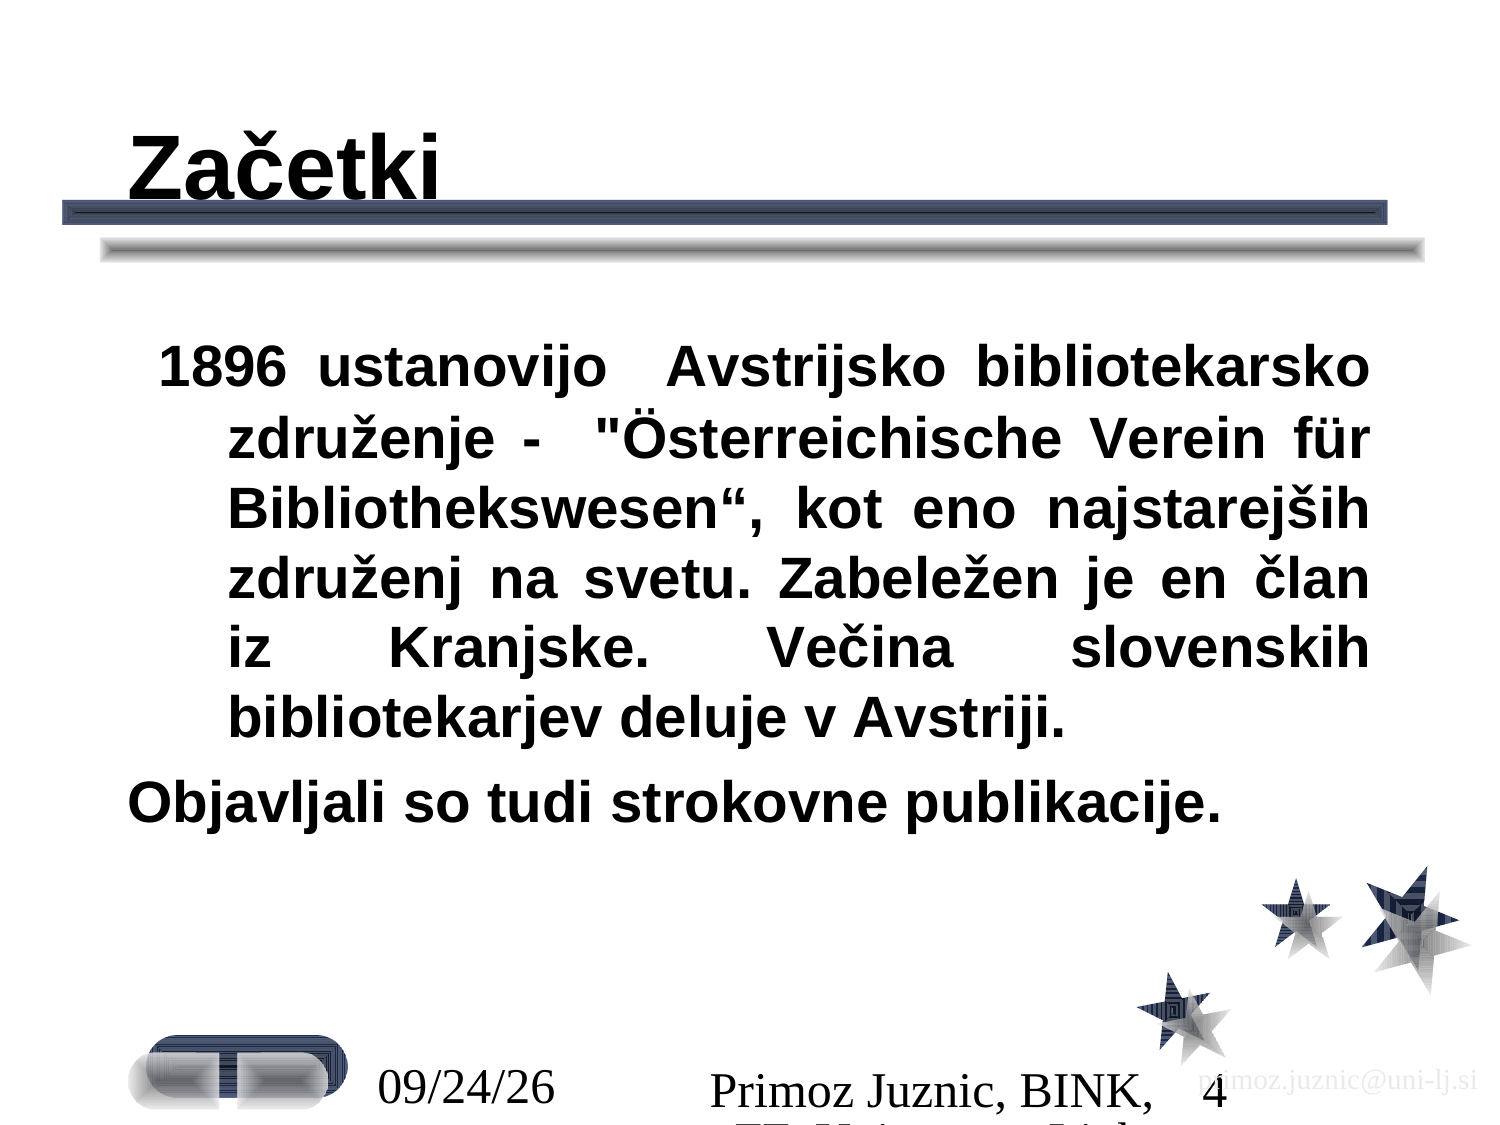

# Začetki
 1896 ustanovijo Avstrijsko bibliotekarsko združenje - "Österreichische Verein für Bibliothekswesen“, kot eno najstarejših združenj na svetu. Zabeležen je en član iz Kranjske. Večina slovenskih bibliotekarjev deluje v Avstriji.
Objavljali so tudi strokovne publikacije.
Primoz Juznic, BINK, FF, Univerza v Ljubljani
4